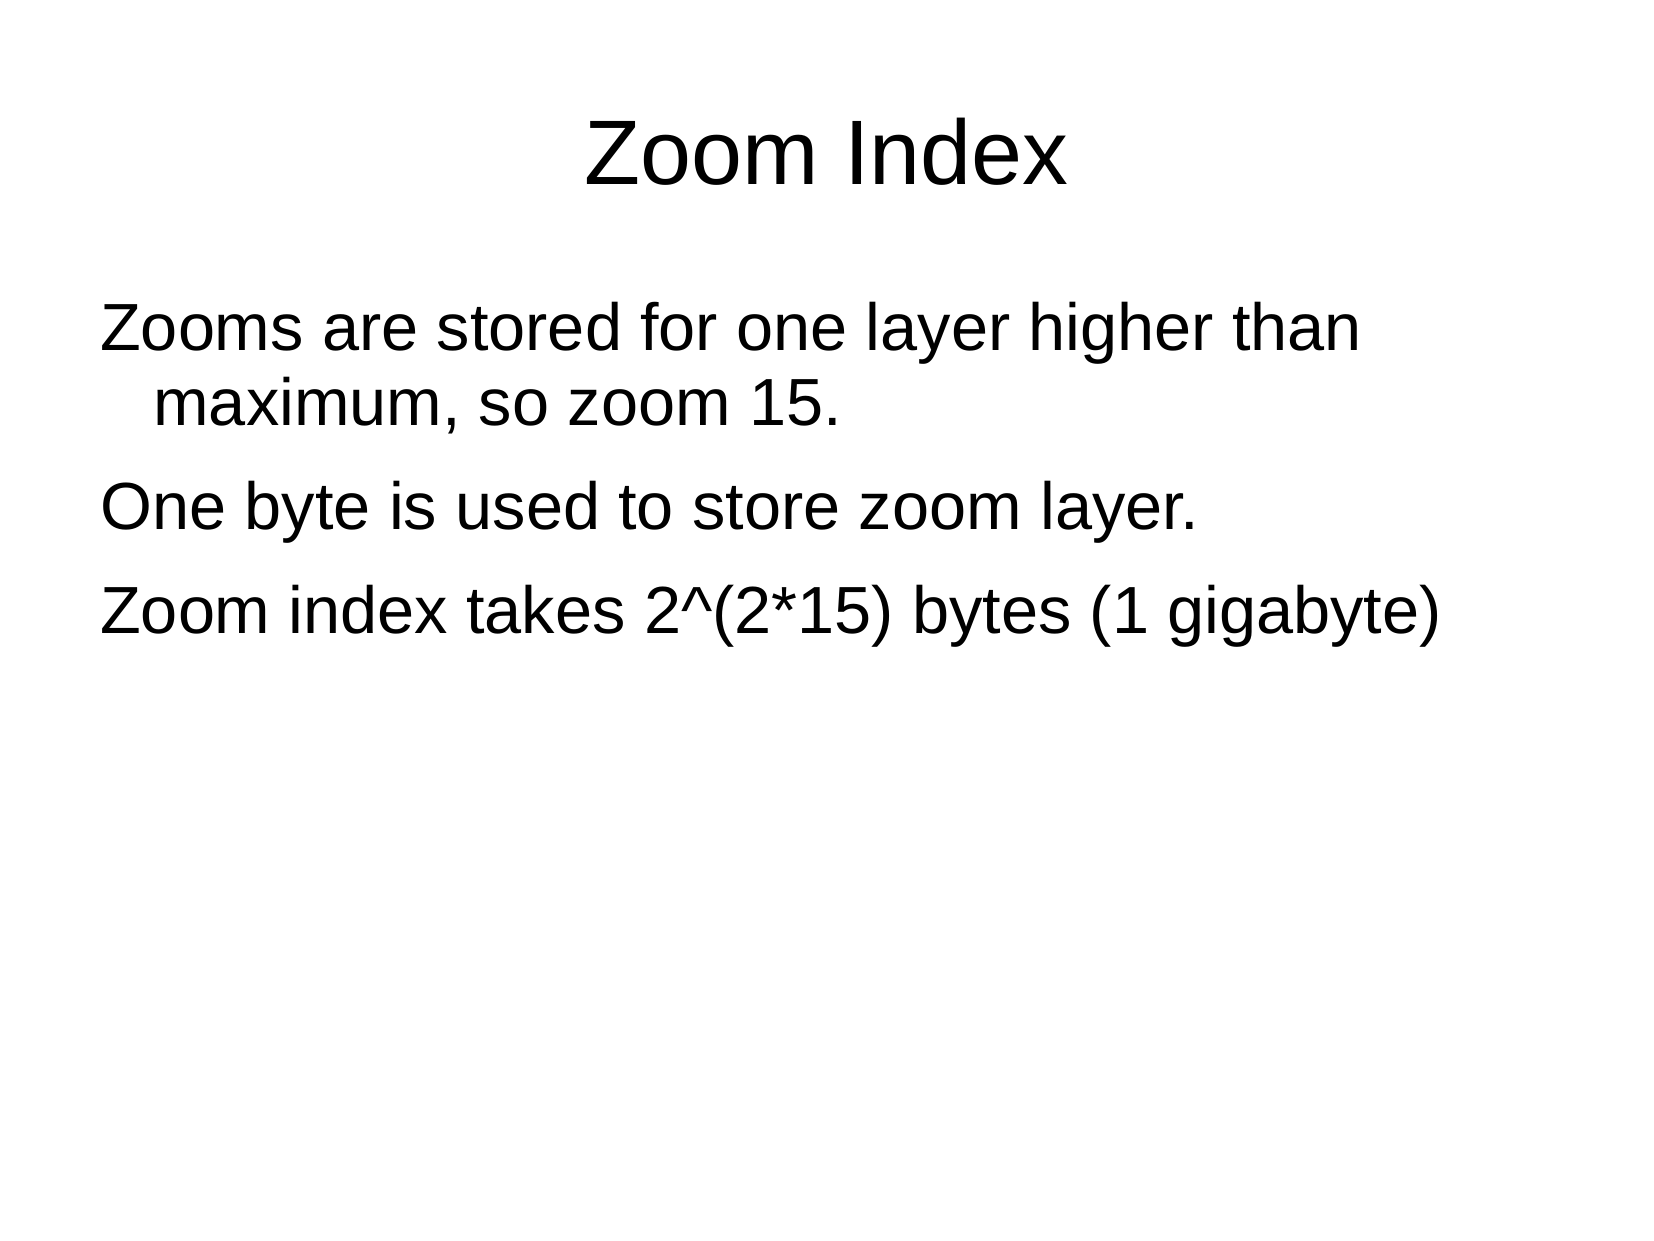

# Zoom Index
Zooms are stored for one layer higher than maximum, so zoom 15.
One byte is used to store zoom layer.
Zoom index takes 2^(2*15) bytes (1 gigabyte)